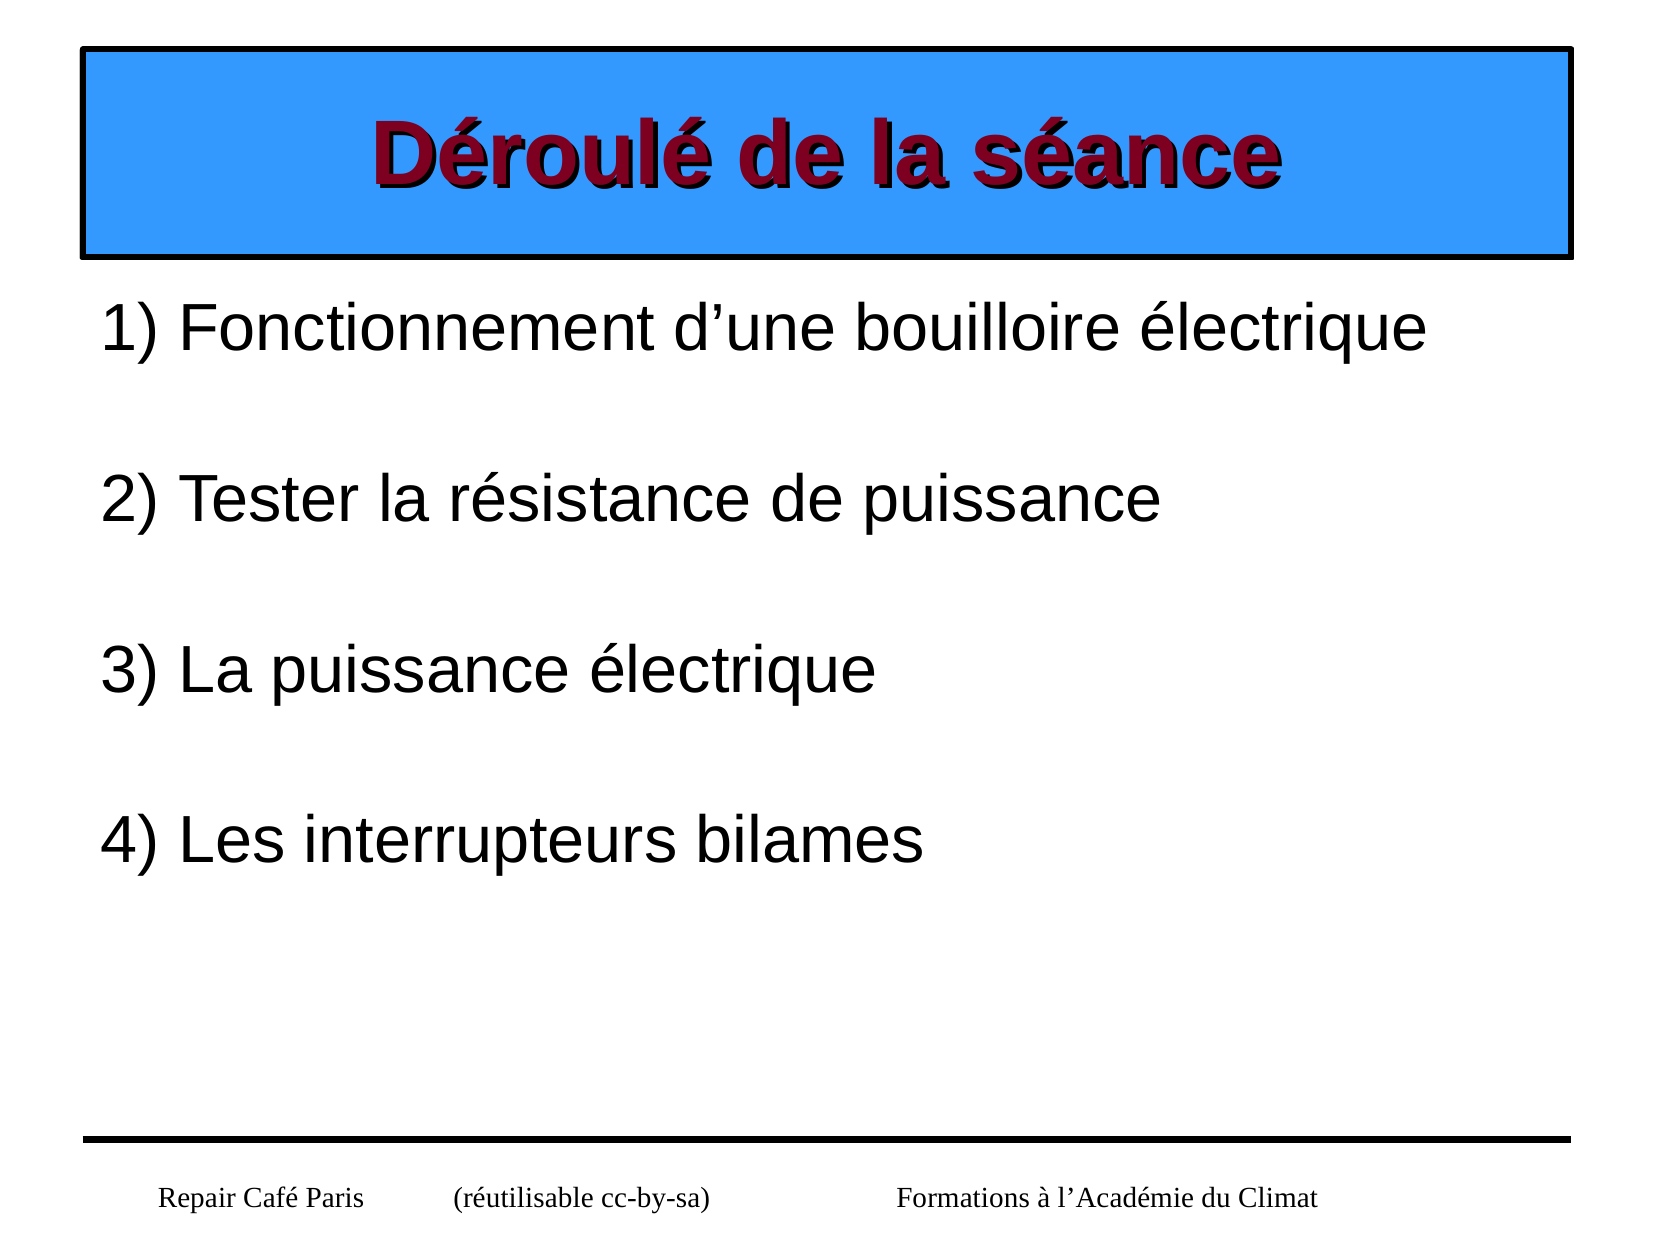

# Déroulé de la séance
 Fonctionnement d’une bouilloire électrique
 Tester la résistance de puissance
 La puissance électrique
 Les interrupteurs bilames